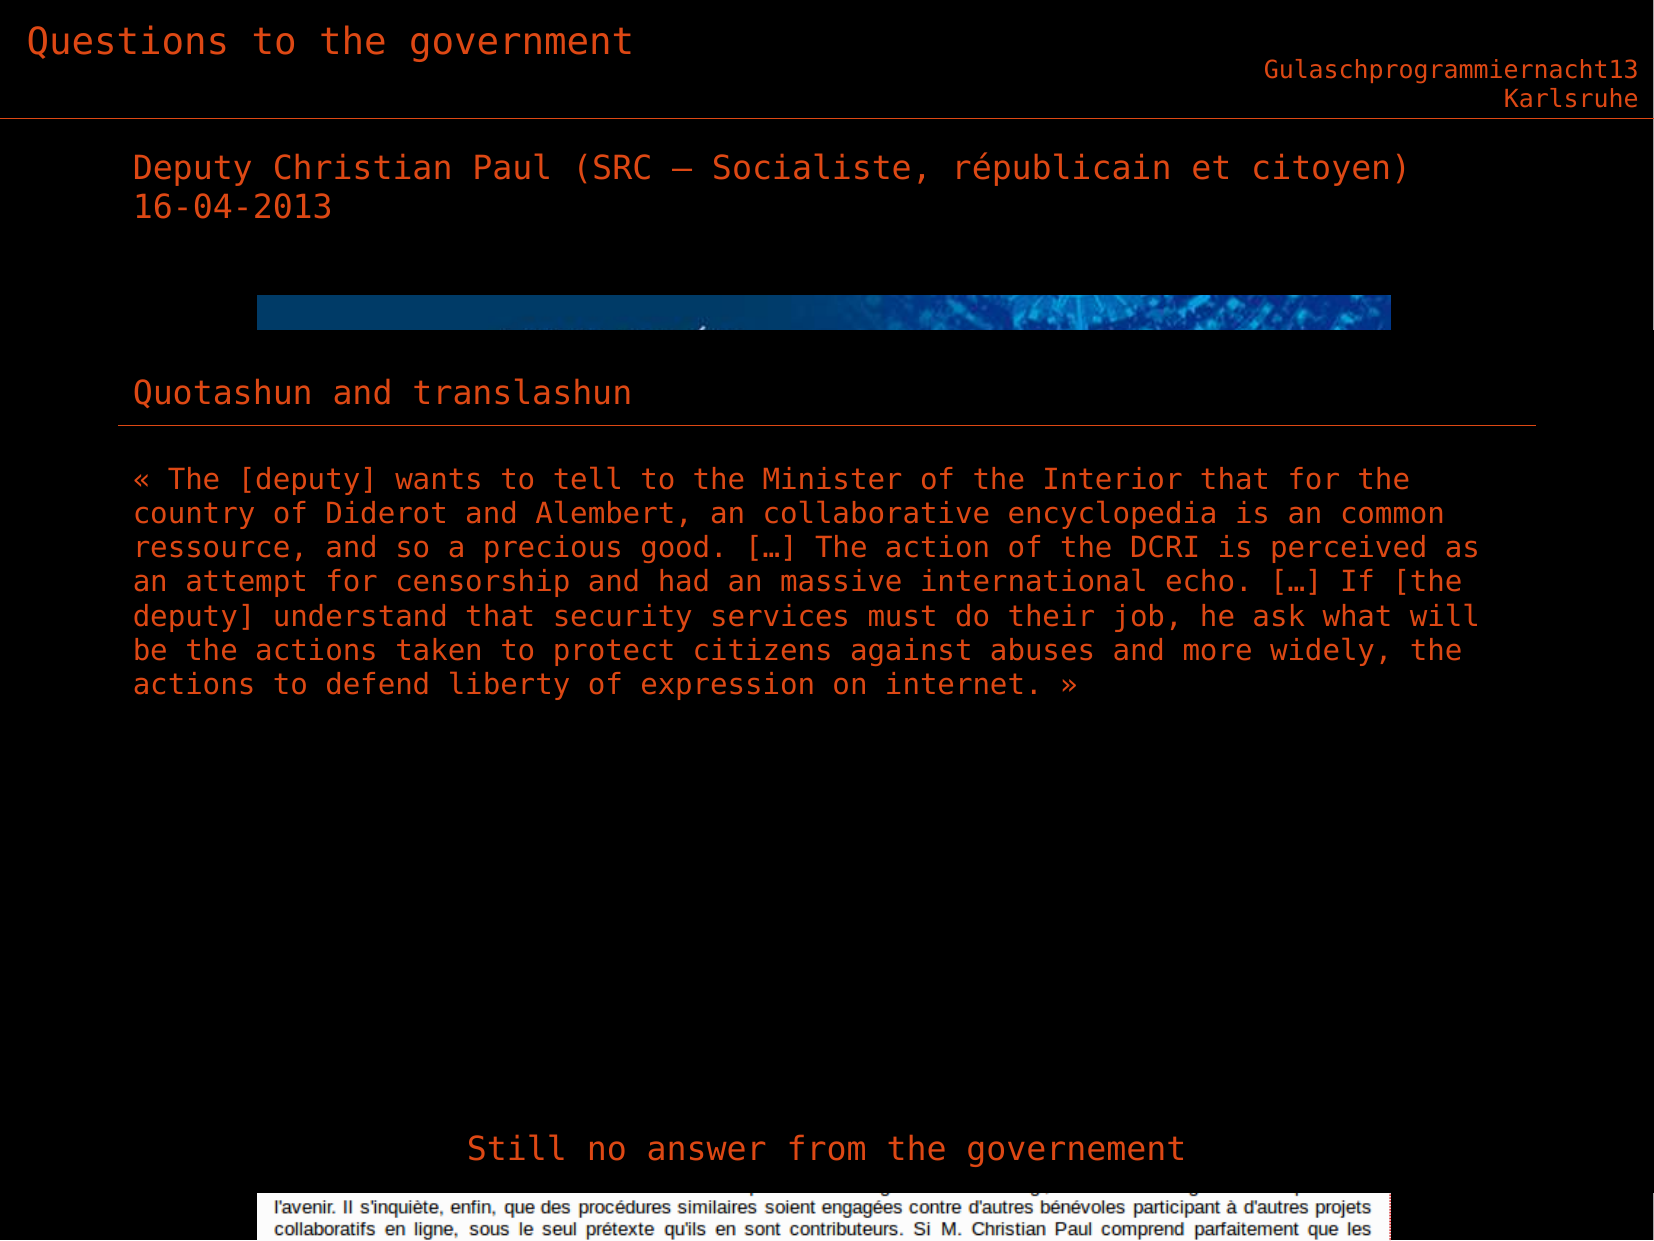

Questions to the government
Gulaschprogrammiernacht13
Karlsruhe
Deputy Christian Paul (SRC – Socialiste, républicain et citoyen)
16-04-2013
Quotashun and translashun
« The [deputy] wants to tell to the Minister of the Interior that for the country of Diderot and Alembert, an collaborative encyclopedia is an common ressource, and so a precious good. […] The action of the DCRI is perceived as an attempt for censorship and had an massive international echo. […] If [the deputy] understand that security services must do their job, he ask what will be the actions taken to protect citizens against abuses and more widely, the actions to defend liberty of expression on internet. »
Still no answer from the governement